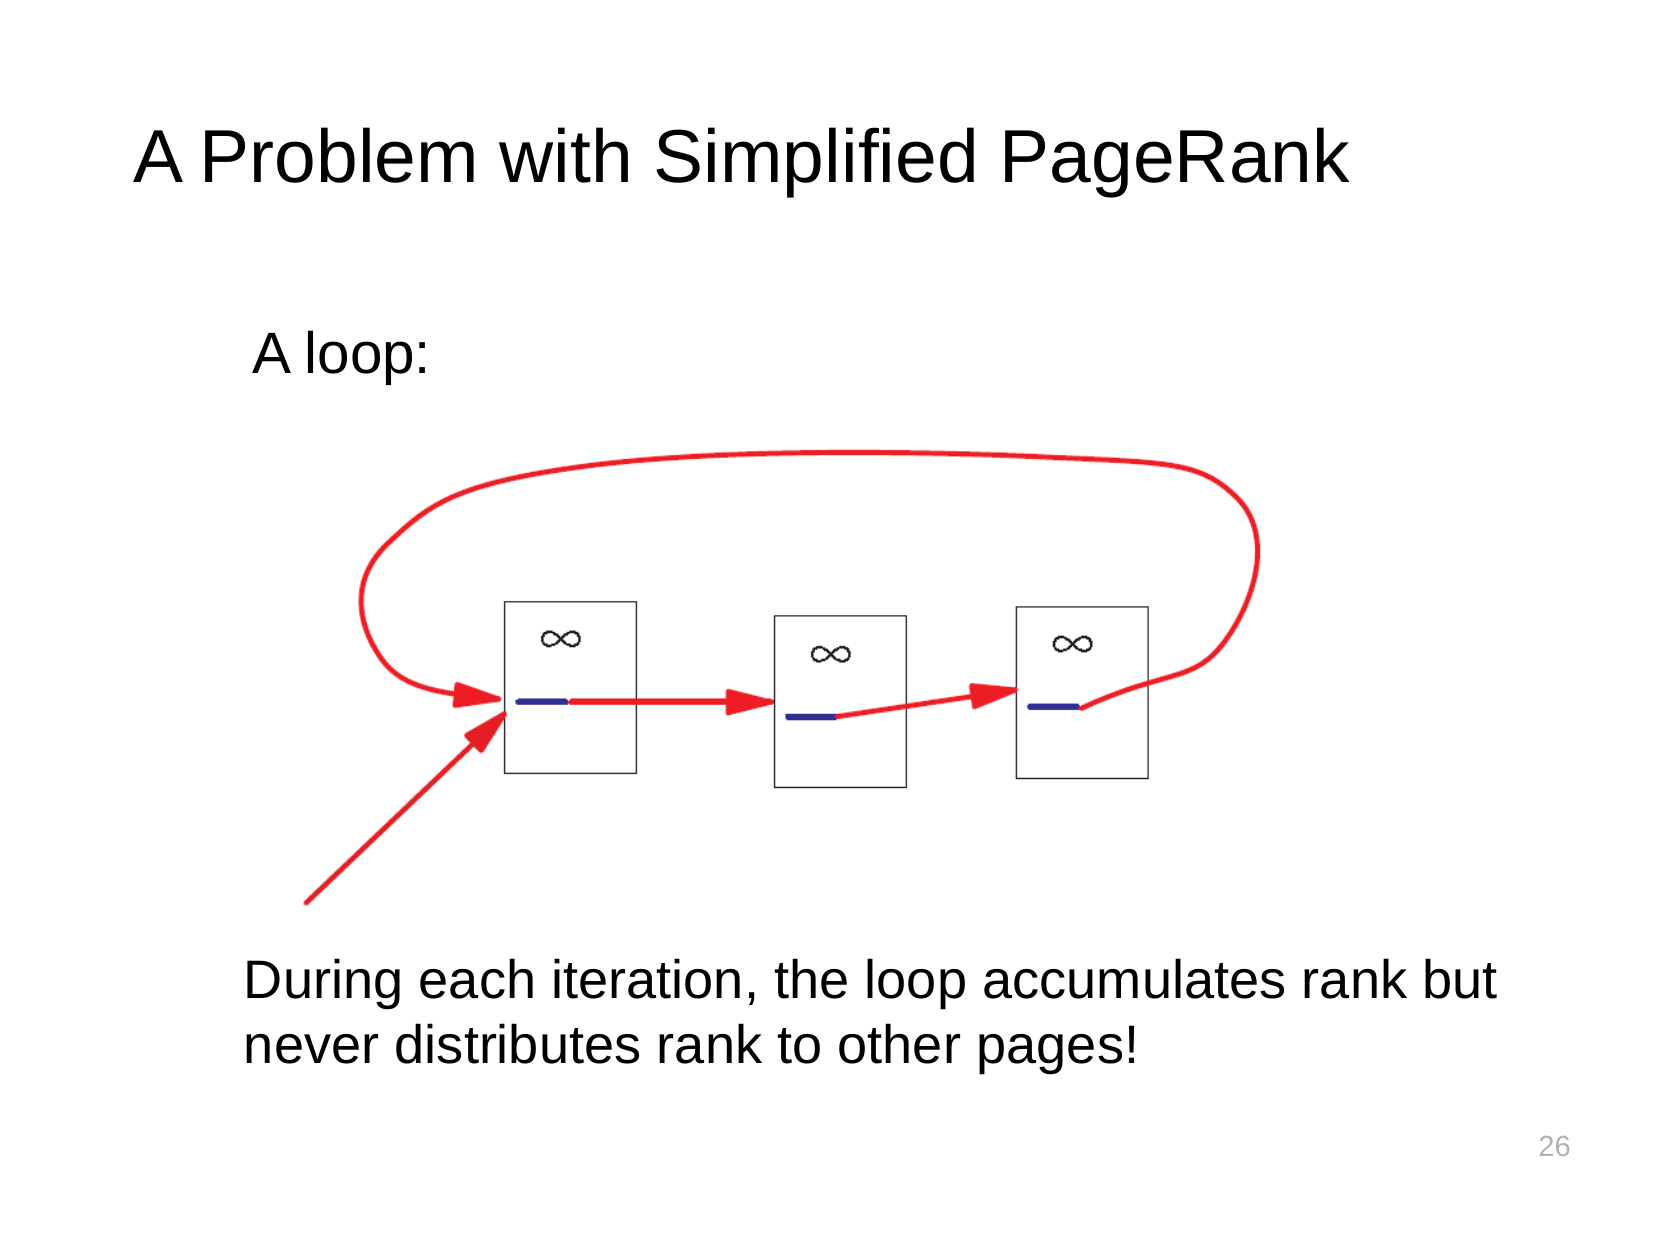

# A Problem with Simplified PageRank
A loop:
During each iteration, the loop accumulates rank but never distributes rank to other pages!
26